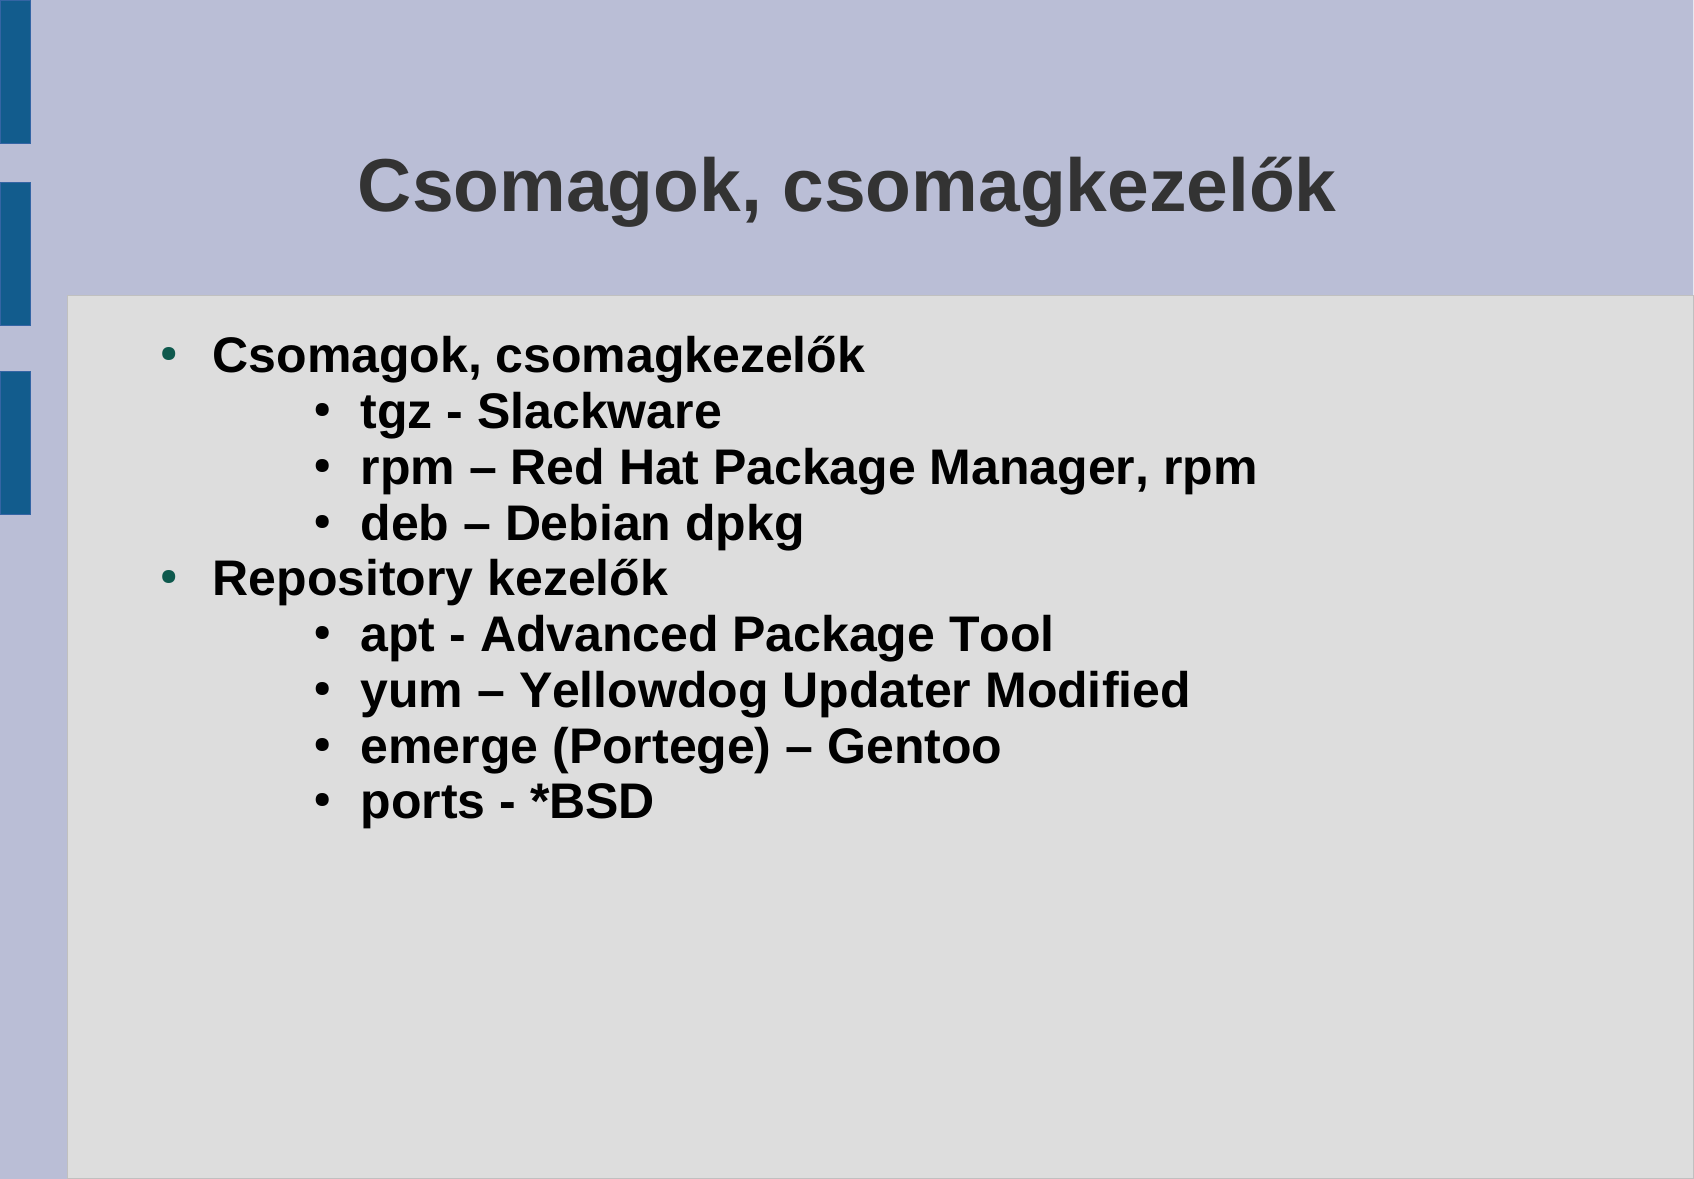

# Csomagok, csomagkezelők
Csomagok, csomagkezelők
tgz - Slackware
rpm – Red Hat Package Manager, rpm
deb – Debian dpkg
Repository kezelők
apt - Advanced Package Tool
yum – Yellowdog Updater Modified
emerge (Portege) – Gentoo
ports - *BSD